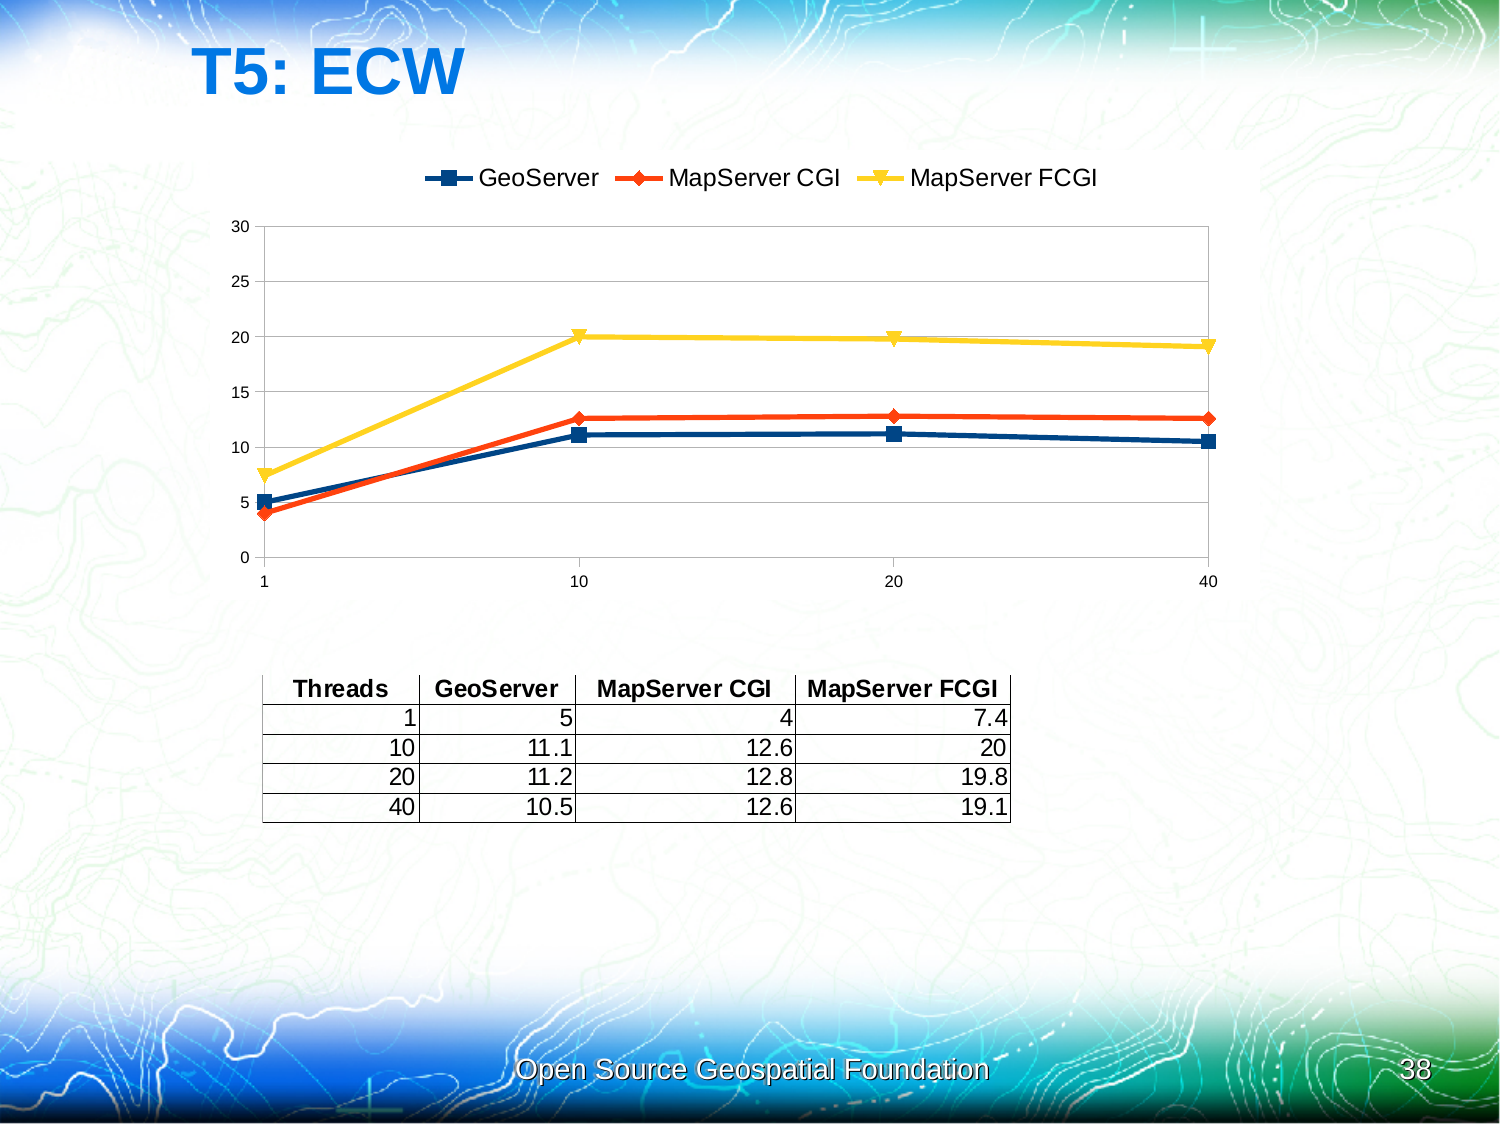

# T5: ECW
### Chart
| Category | GeoServer | MapServer CGI | MapServer FCGI |
|---|---|---|---|
| 1 | 5.0 | 4.0 | 7.4 |
| 10 | 11.1 | 12.6 | 20.0 |
| 20 | 11.2 | 12.8 | 19.8 |
| 40 | 10.5 | 12.6 | 19.1 |Open Source Geospatial Foundation
38